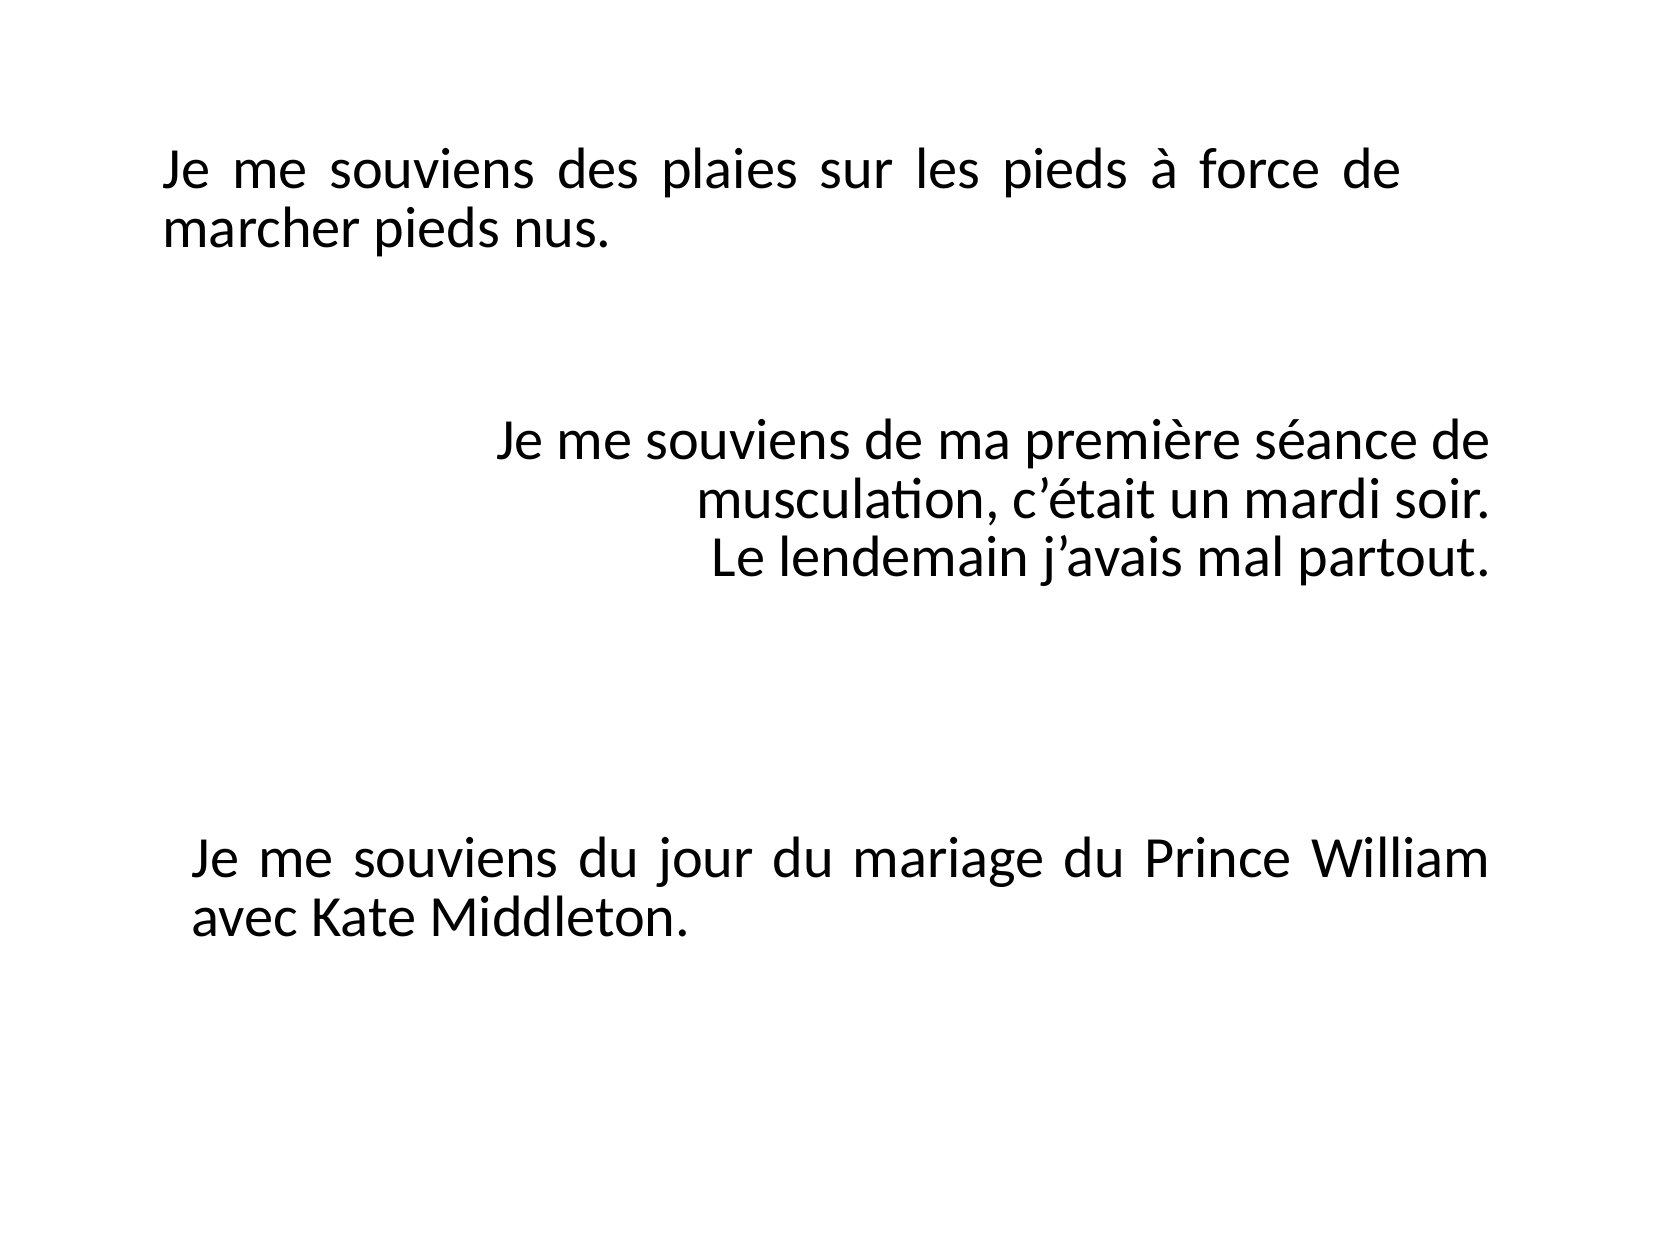

Je me souviens des plaies sur les pieds à force de marcher pieds nus.
Je me souviens de ma première séance de musculation, c’était un mardi soir.
Le lendemain j’avais mal partout.
Je me souviens du jour du mariage du Prince William avec Kate Middleton.